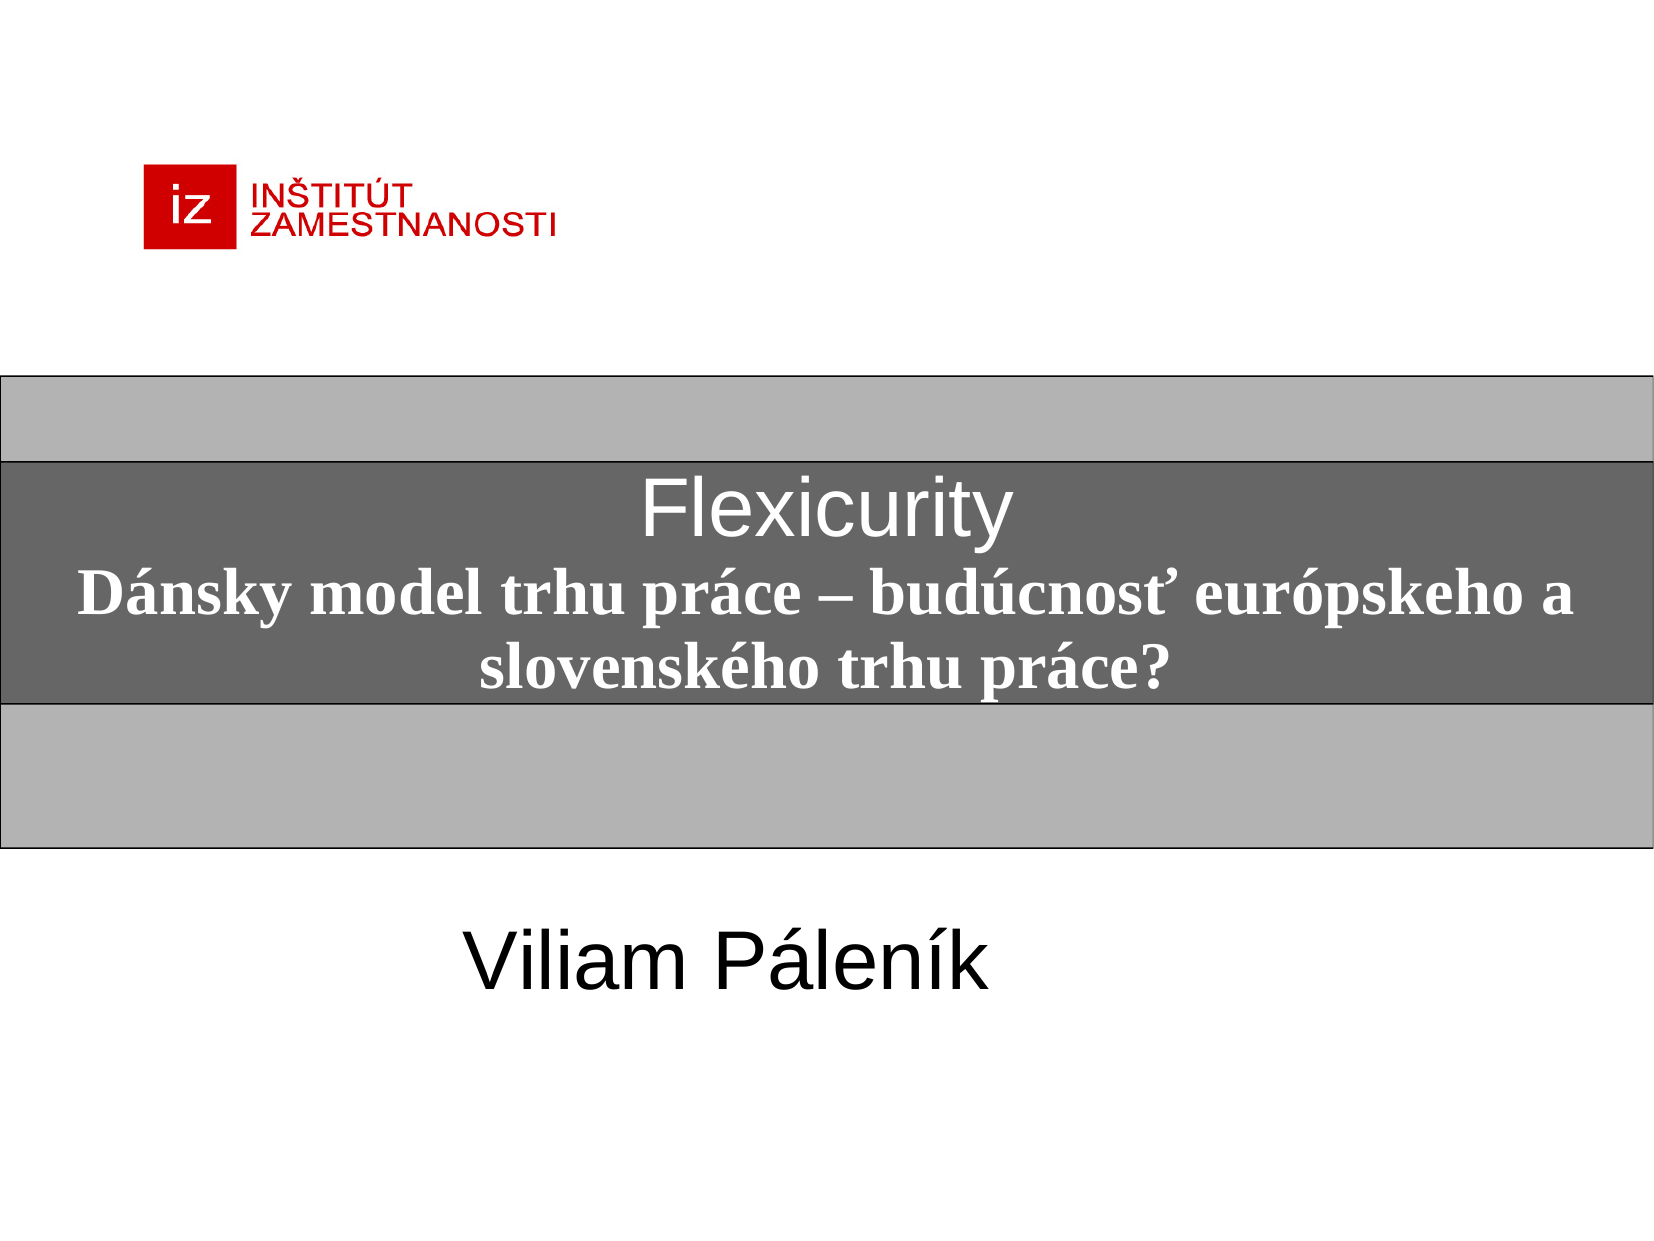

Sociálne diskusné fórum FES 21.5.2008
Flexicurity
Dánsky model trhu práce – budúcnosť európskeho a slovenského trhu práce?
Viliam Páleník